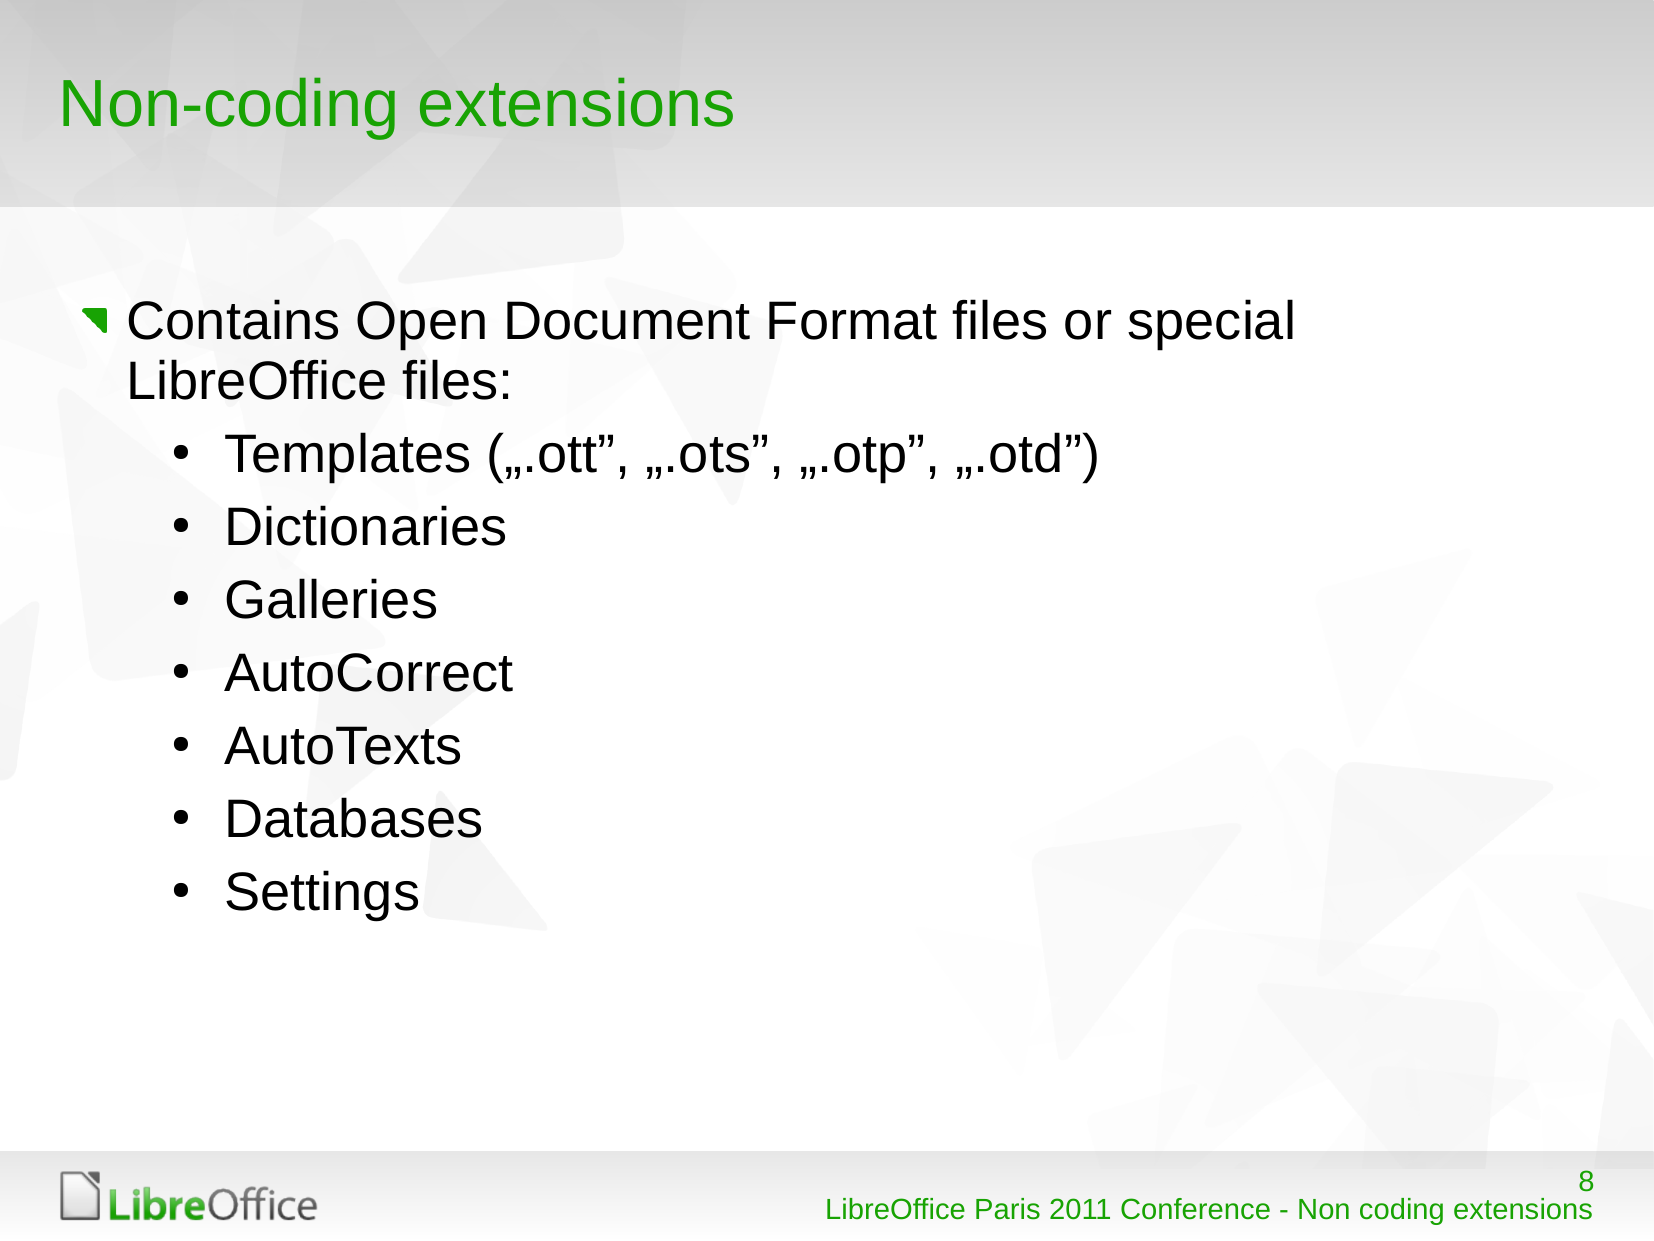

# Non-coding extensions
Contains Open Document Format files or special LibreOffice files:
Templates („.ott”, „.ots”, „.otp”, „.otd”)
Dictionaries
Galleries
AutoCorrect
AutoTexts
Databases
Settings
8
LibreOffice Paris 2011 Conference - Non coding extensions